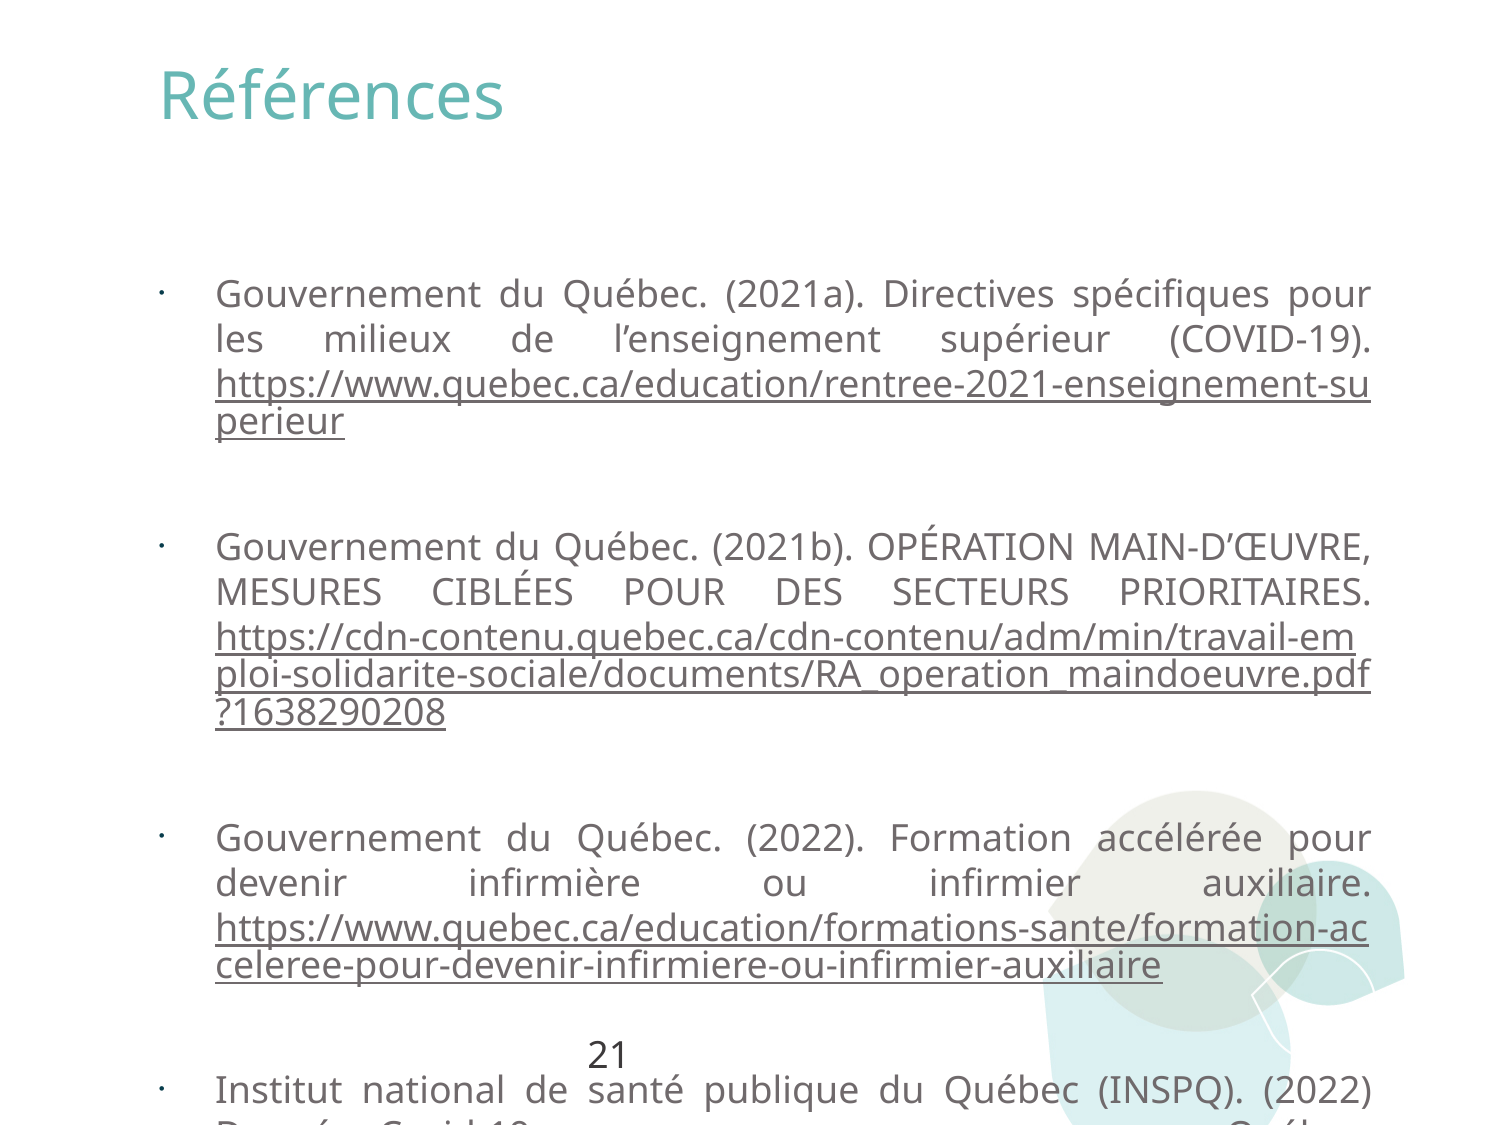

# Références
Gouvernement du Québec. (2021a). Directives spécifiques pour les milieux de l’enseignement supérieur (COVID-19). https://www.quebec.ca/education/rentree-2021-enseignement-superieur
Gouvernement du Québec. (2021b). OPÉRATION MAIN-D’ŒUVRE, MESURES CIBLÉES POUR DES SECTEURS PRIORITAIRES. https://cdn-contenu.quebec.ca/cdn-contenu/adm/min/travail-emploi-solidarite-sociale/documents/RA_operation_maindoeuvre.pdf?1638290208
Gouvernement du Québec. (2022). Formation accélérée pour devenir infirmière ou infirmier auxiliaire. https://www.quebec.ca/education/formations-sante/formation-acceleree-pour-devenir-infirmiere-ou-infirmier-auxiliaire
Institut national de santé publique du Québec (INSPQ). (2022) Données Covid-19 au Québec. https://www.inspq.qc.ca/covid-19/donnees
Ministère de la Santé et des Services sociaux (MSSS). (2021) Pandémie de la COVID-19 — Un programme de bourses pour attirer les infirmières et les infirmiers étudiant à l’université en sciences infirmières à prêter main-forte sur le terrain dès janvier. https://www.msss.gouv.qc.ca/ministere/salle-de-presse/communique-2554/
Ordre des infirmières et infirmiers auxiliaires du Québec (OIIAQ). (2020). Délivrance des autorisations spéciales d’état d’urgence sanitaire pour étudiants. https://www.oiiaq.org/files/common/Devenir-inf.-aux/Liste-des-autorisations-speciales-pour-etudiants_1er-decembre-2021.pdf
Ordre des infirmières et infirmiers du Québec (OIIQ). (2021). Lutte contre la COVID-19 — Droits d’exercice accordés. https://www.oiiq.org/en/l-ordre/qui-sommes-nous-/portrait-de-l-effectif-infirmier/portrait-droits-exercices-covid19